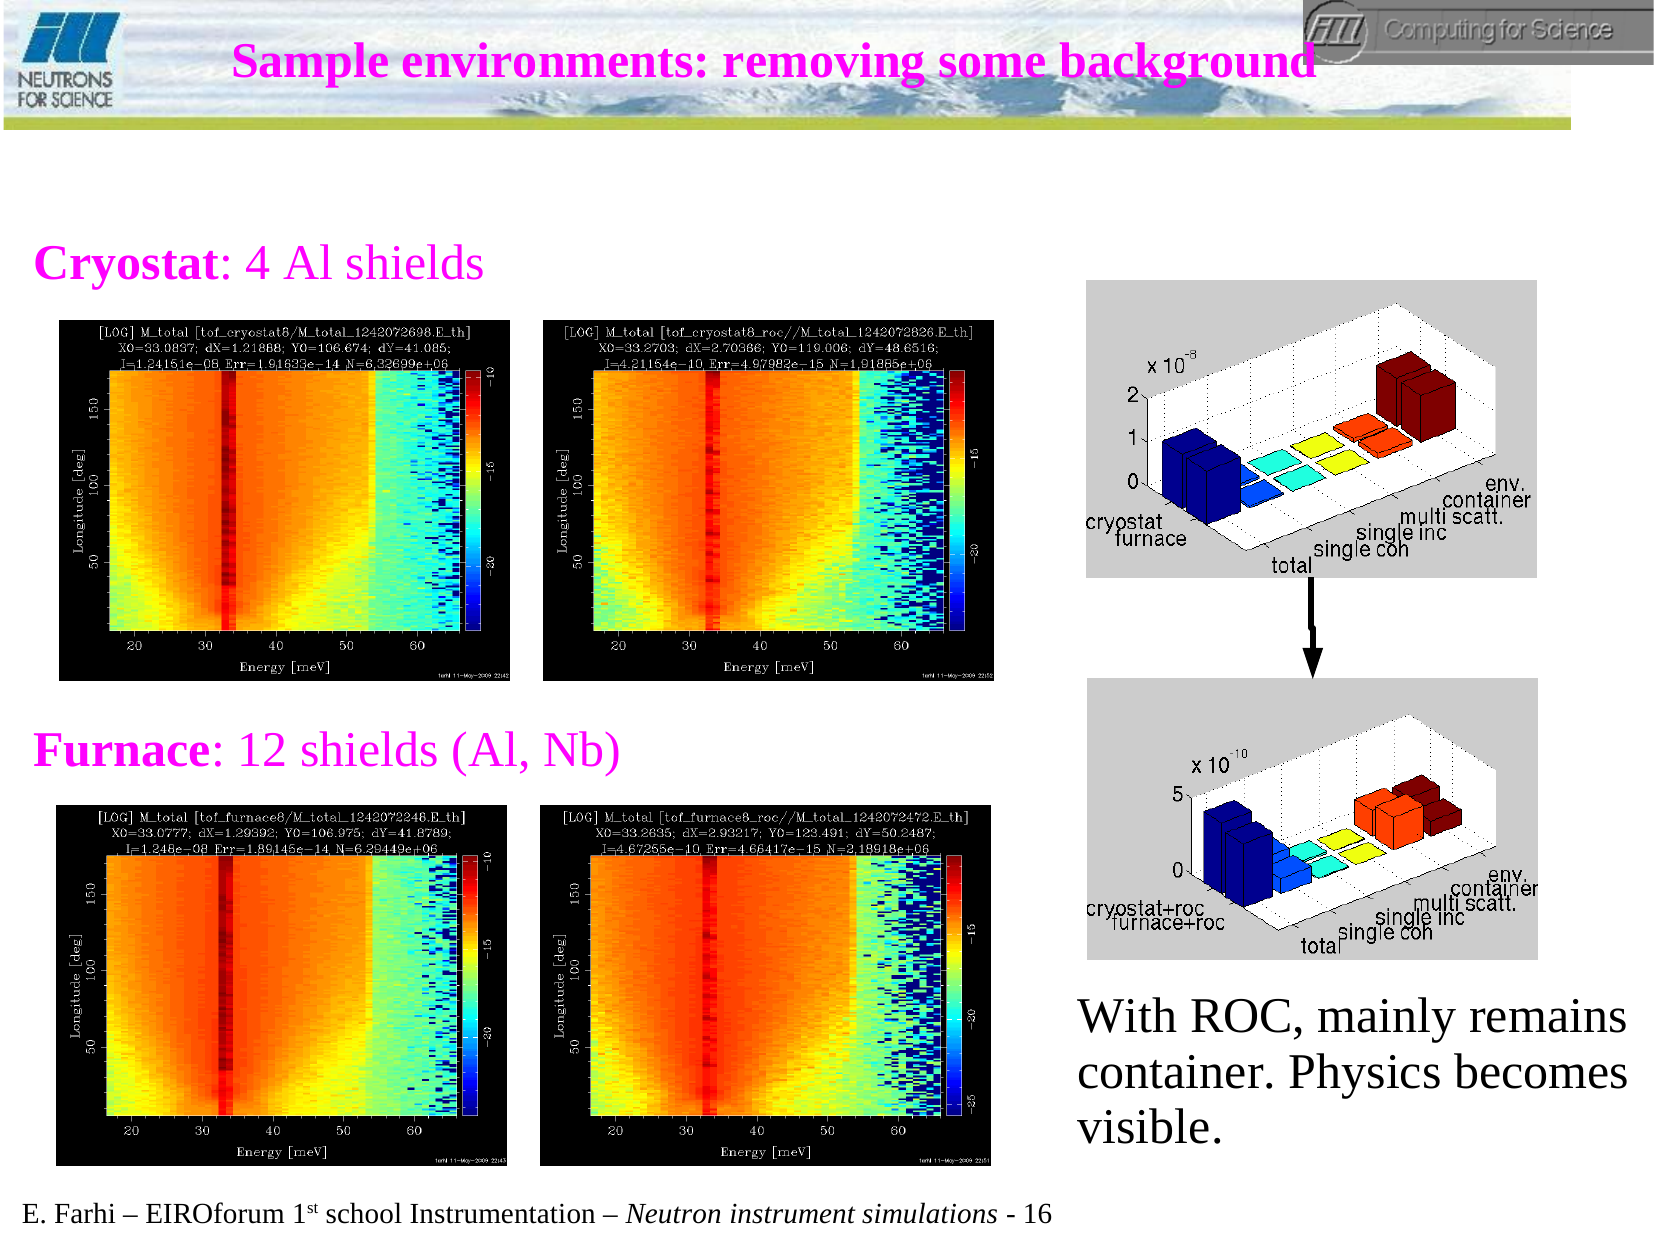

Sample environments: removing some background
Cryostat: 4 Al shields
Furnace: 12 shields (Al, Nb)
With ROC, mainly remains
container. Physics becomes
visible.